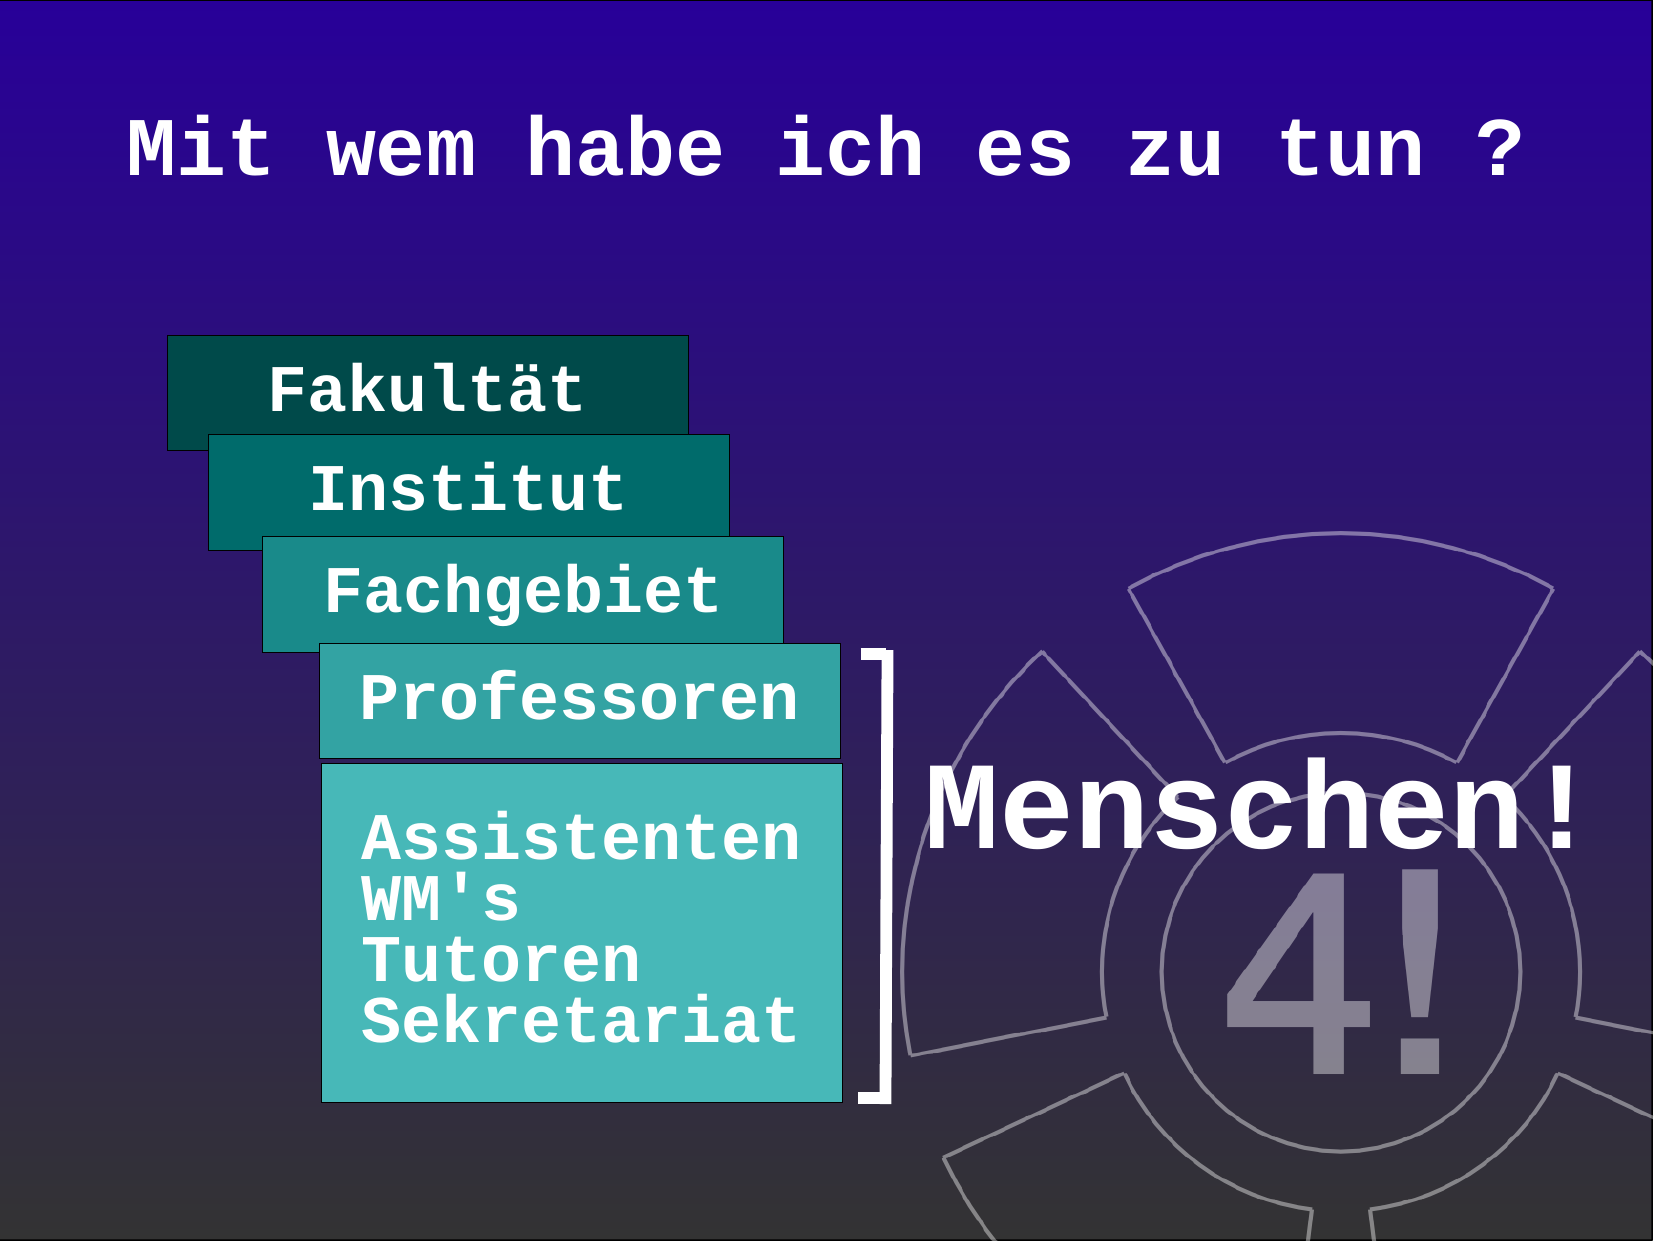

# Mit wem habe ich es zu tun ?
Fakultät
Institut
Fachgebiet
Professoren
Menschen!
Assistenten
WM's
Tutoren
Sekretariat